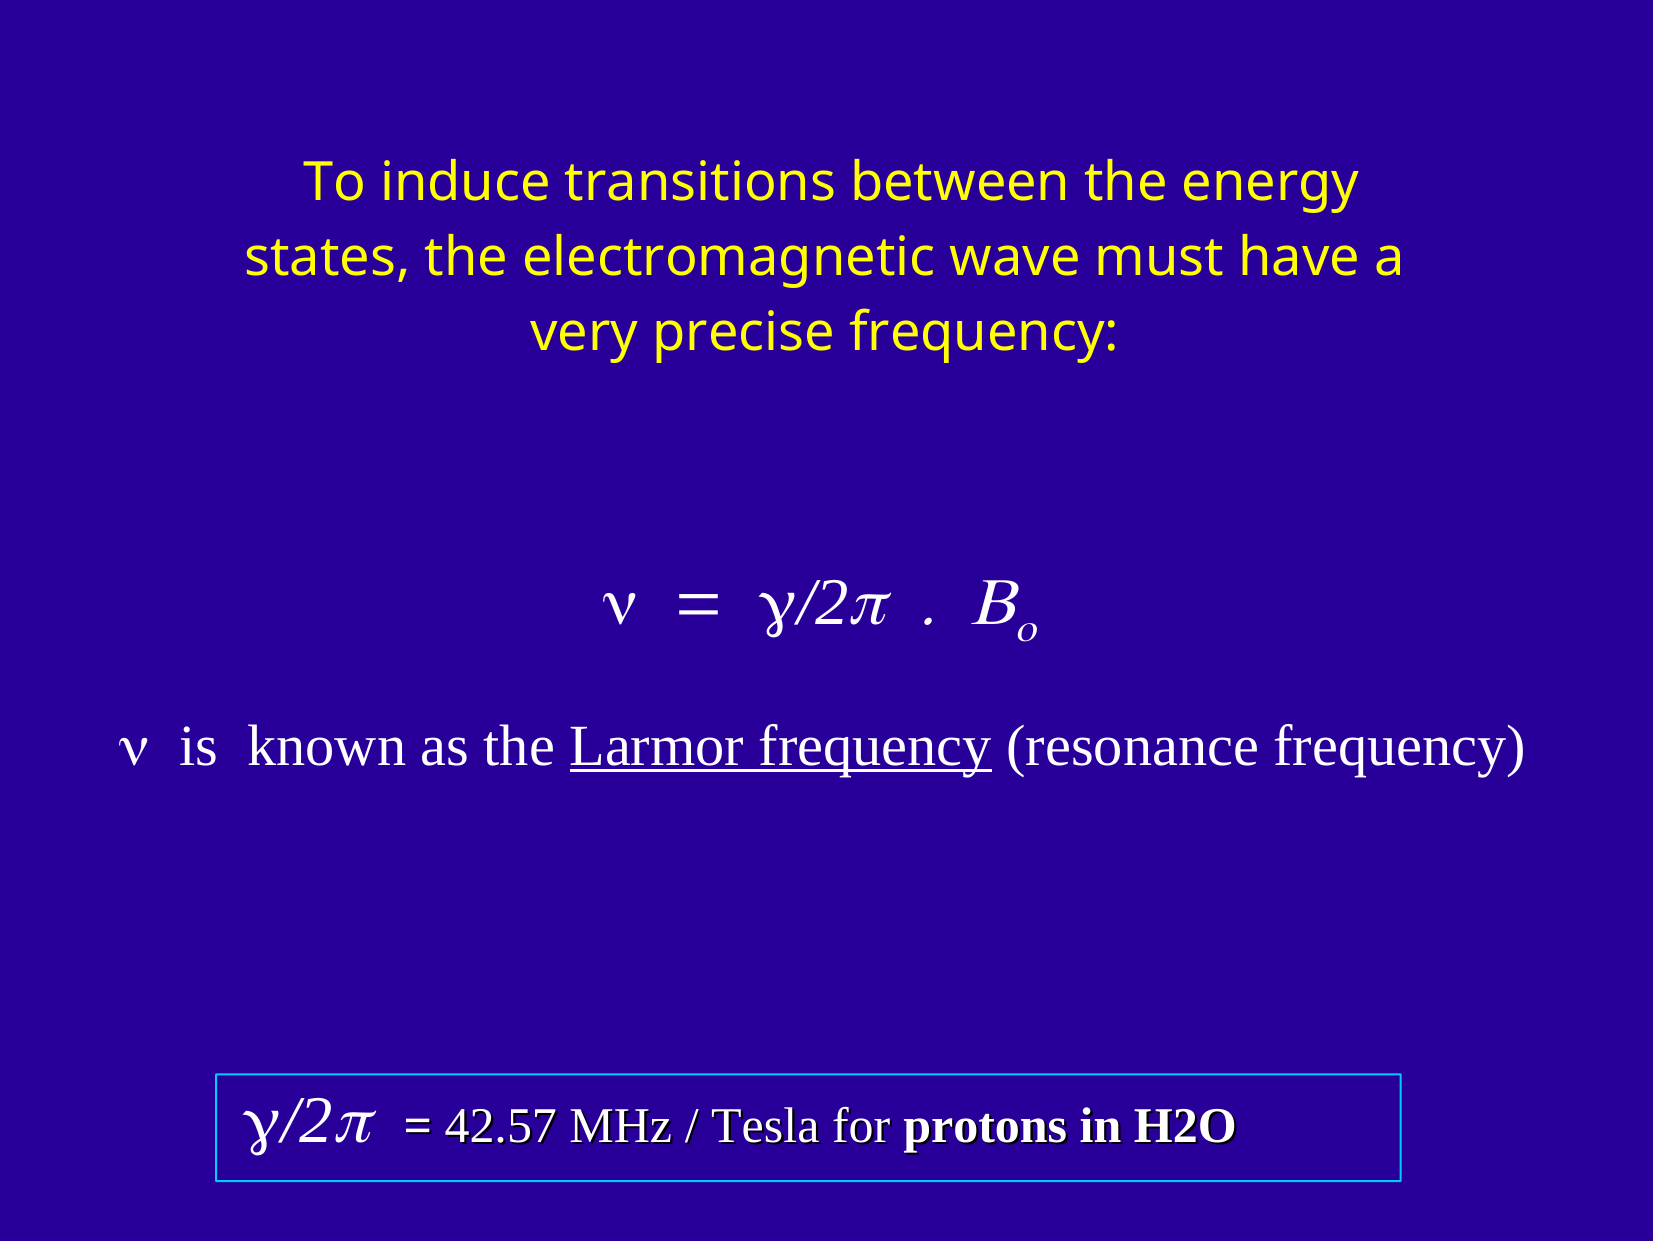

To induce transitions between the energy states, the electromagnetic wave must have a very precise frequency:
 /2 .
 is known as the Larmor frequency (resonance frequency)
 /2= 42.57 MHz / Tesla for protons in H2O